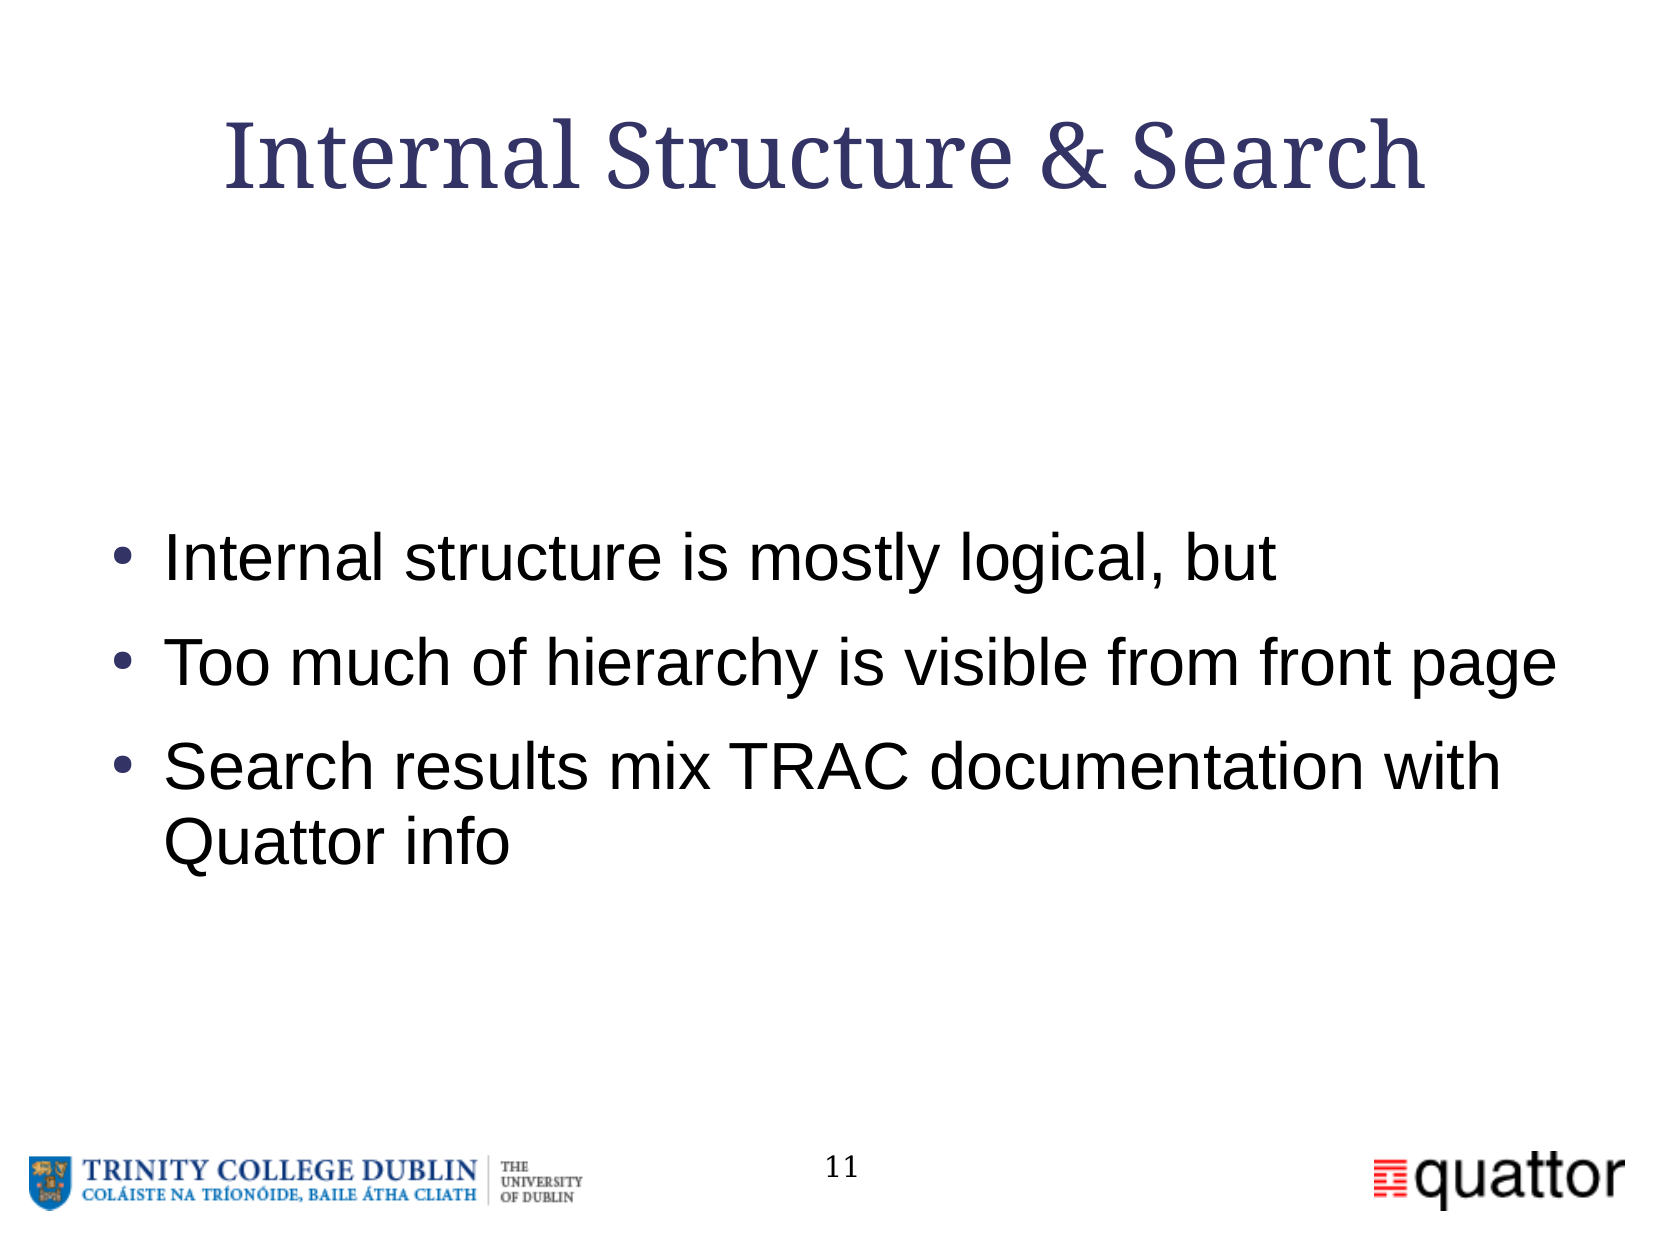

# Internal Structure & Search
Internal structure is mostly logical, but
Too much of hierarchy is visible from front page
Search results mix TRAC documentation with Quattor info
11